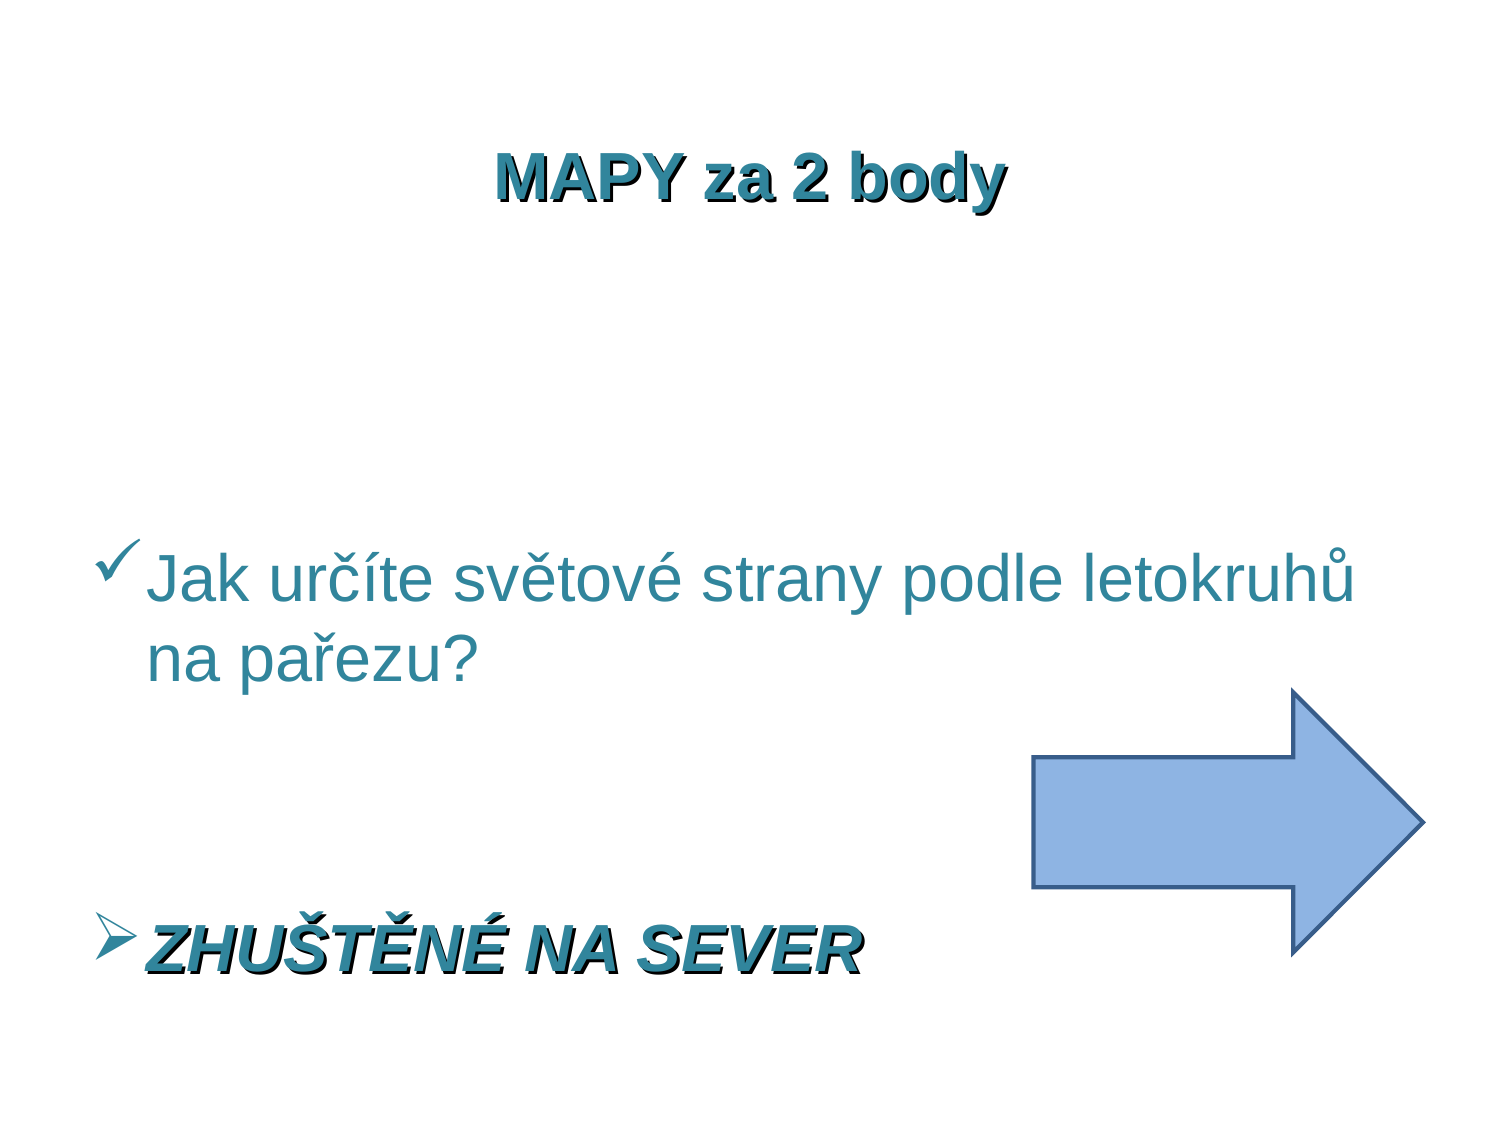

# MAPY za 2 body
Jak určíte světové strany podle letokruhů na pařezu?
ZHUŠTĚNÉ NA SEVER